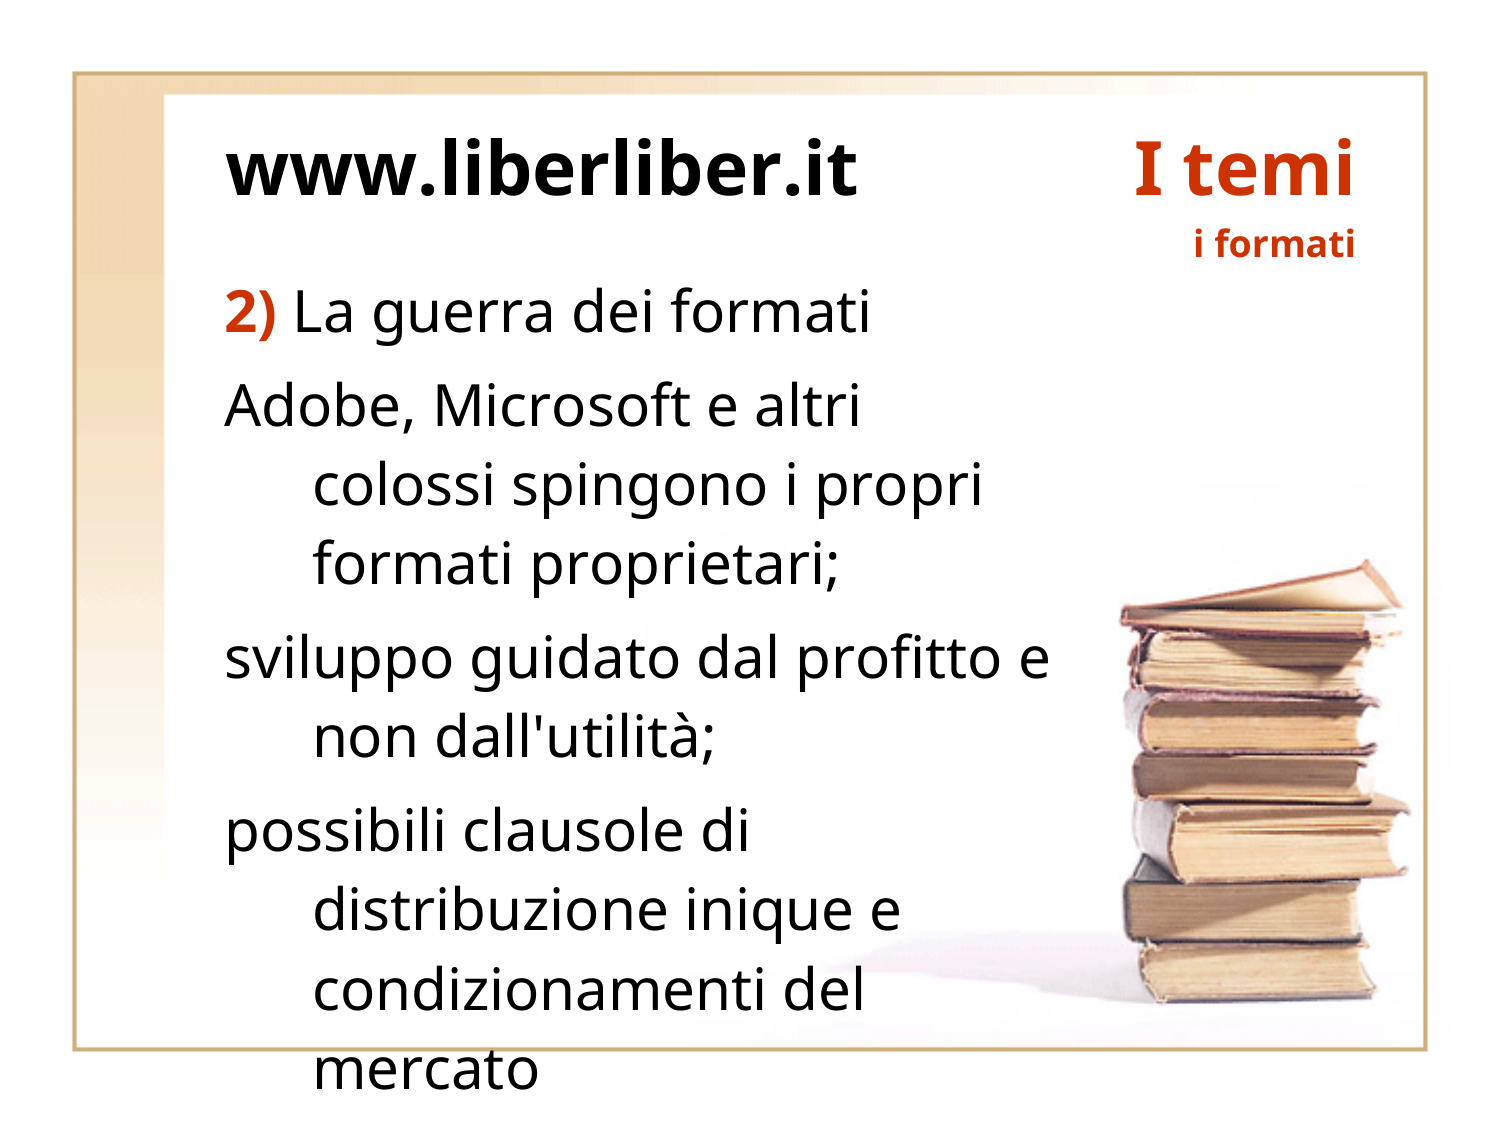

www.liberliber.it	I temi
i formati
# 2) La guerra dei formati
Adobe, Microsoft e altri colossi spingono i propri formati proprietari;
sviluppo guidato dal profitto e non dall'utilità;
possibili clausole di distribuzione inique e condizionamenti del mercato